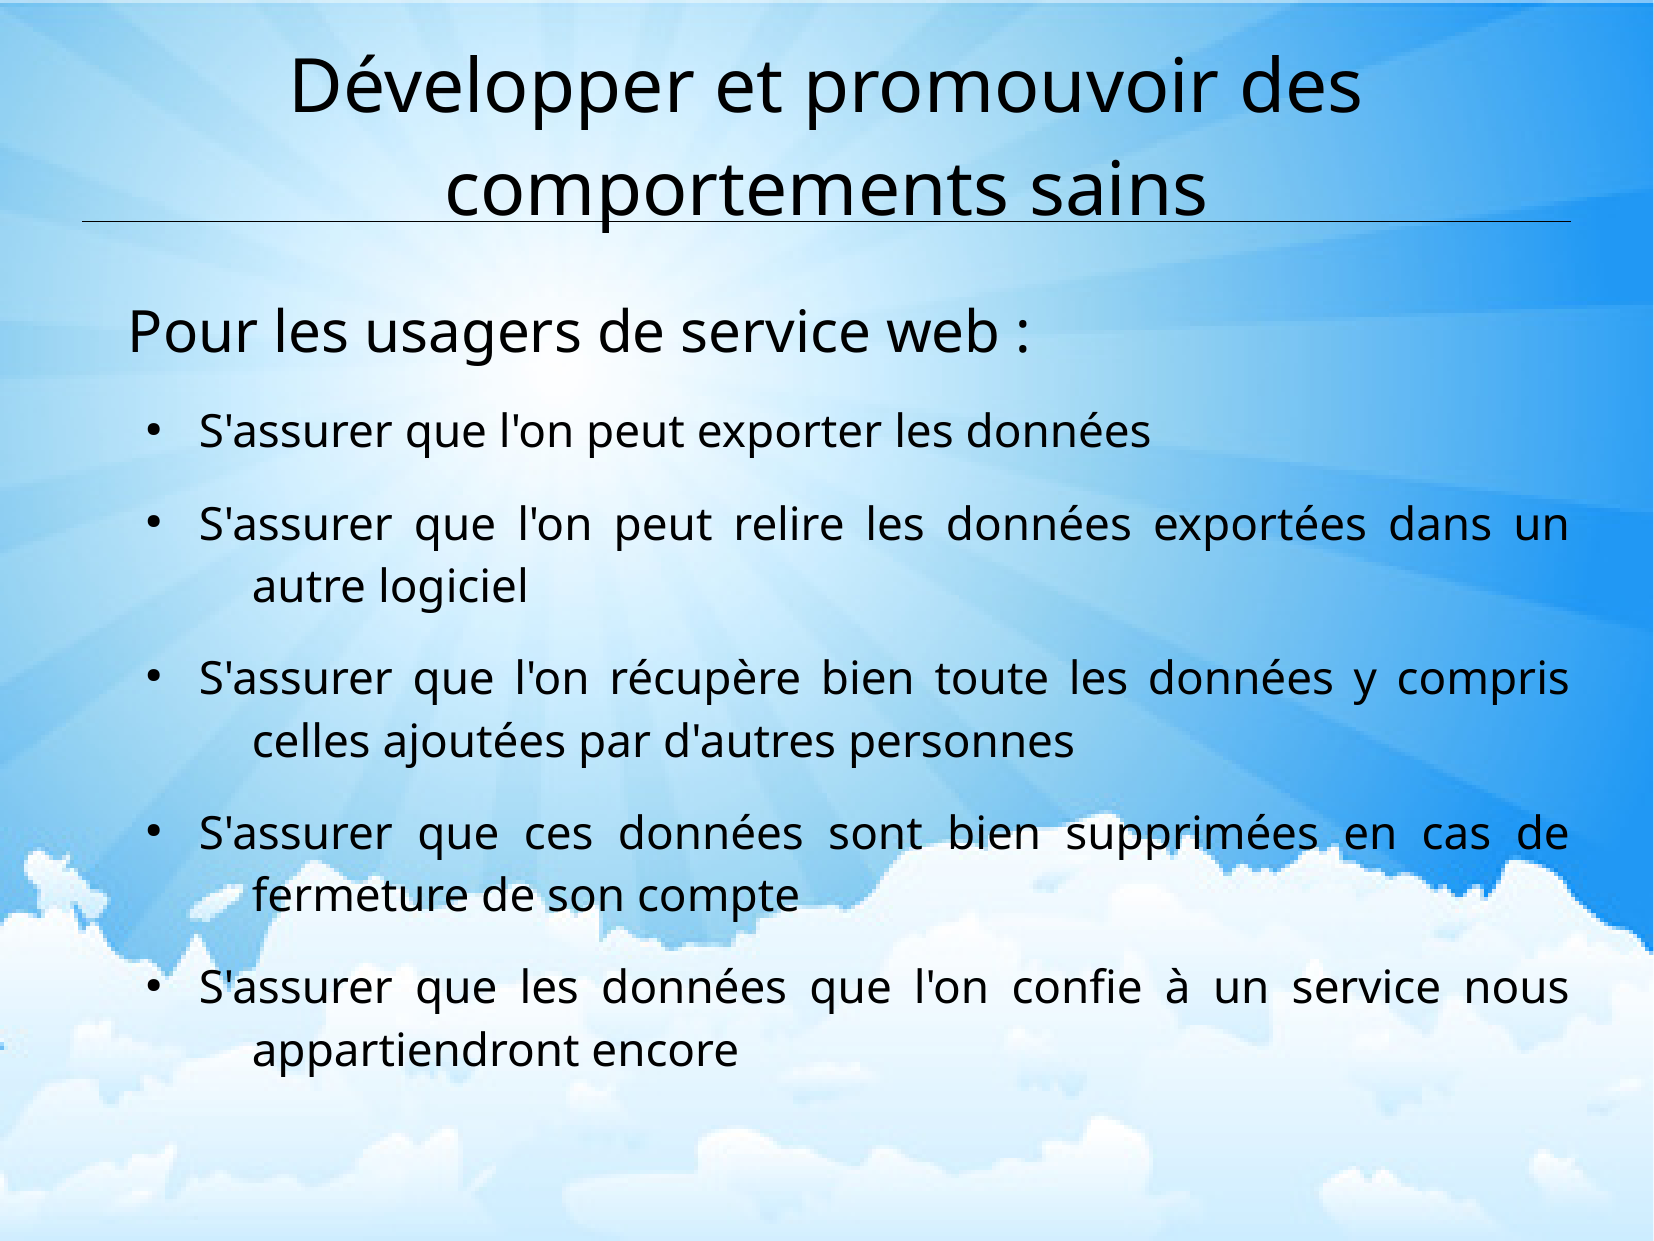

# Développer et promouvoir des comportements sains
Pour les usagers de service web :
S'assurer que l'on peut exporter les données
S'assurer que l'on peut relire les données exportées dans un autre logiciel
S'assurer que l'on récupère bien toute les données y compris celles ajoutées par d'autres personnes
S'assurer que ces données sont bien supprimées en cas de fermeture de son compte
S'assurer que les données que l'on confie à un service nous appartiendront encore